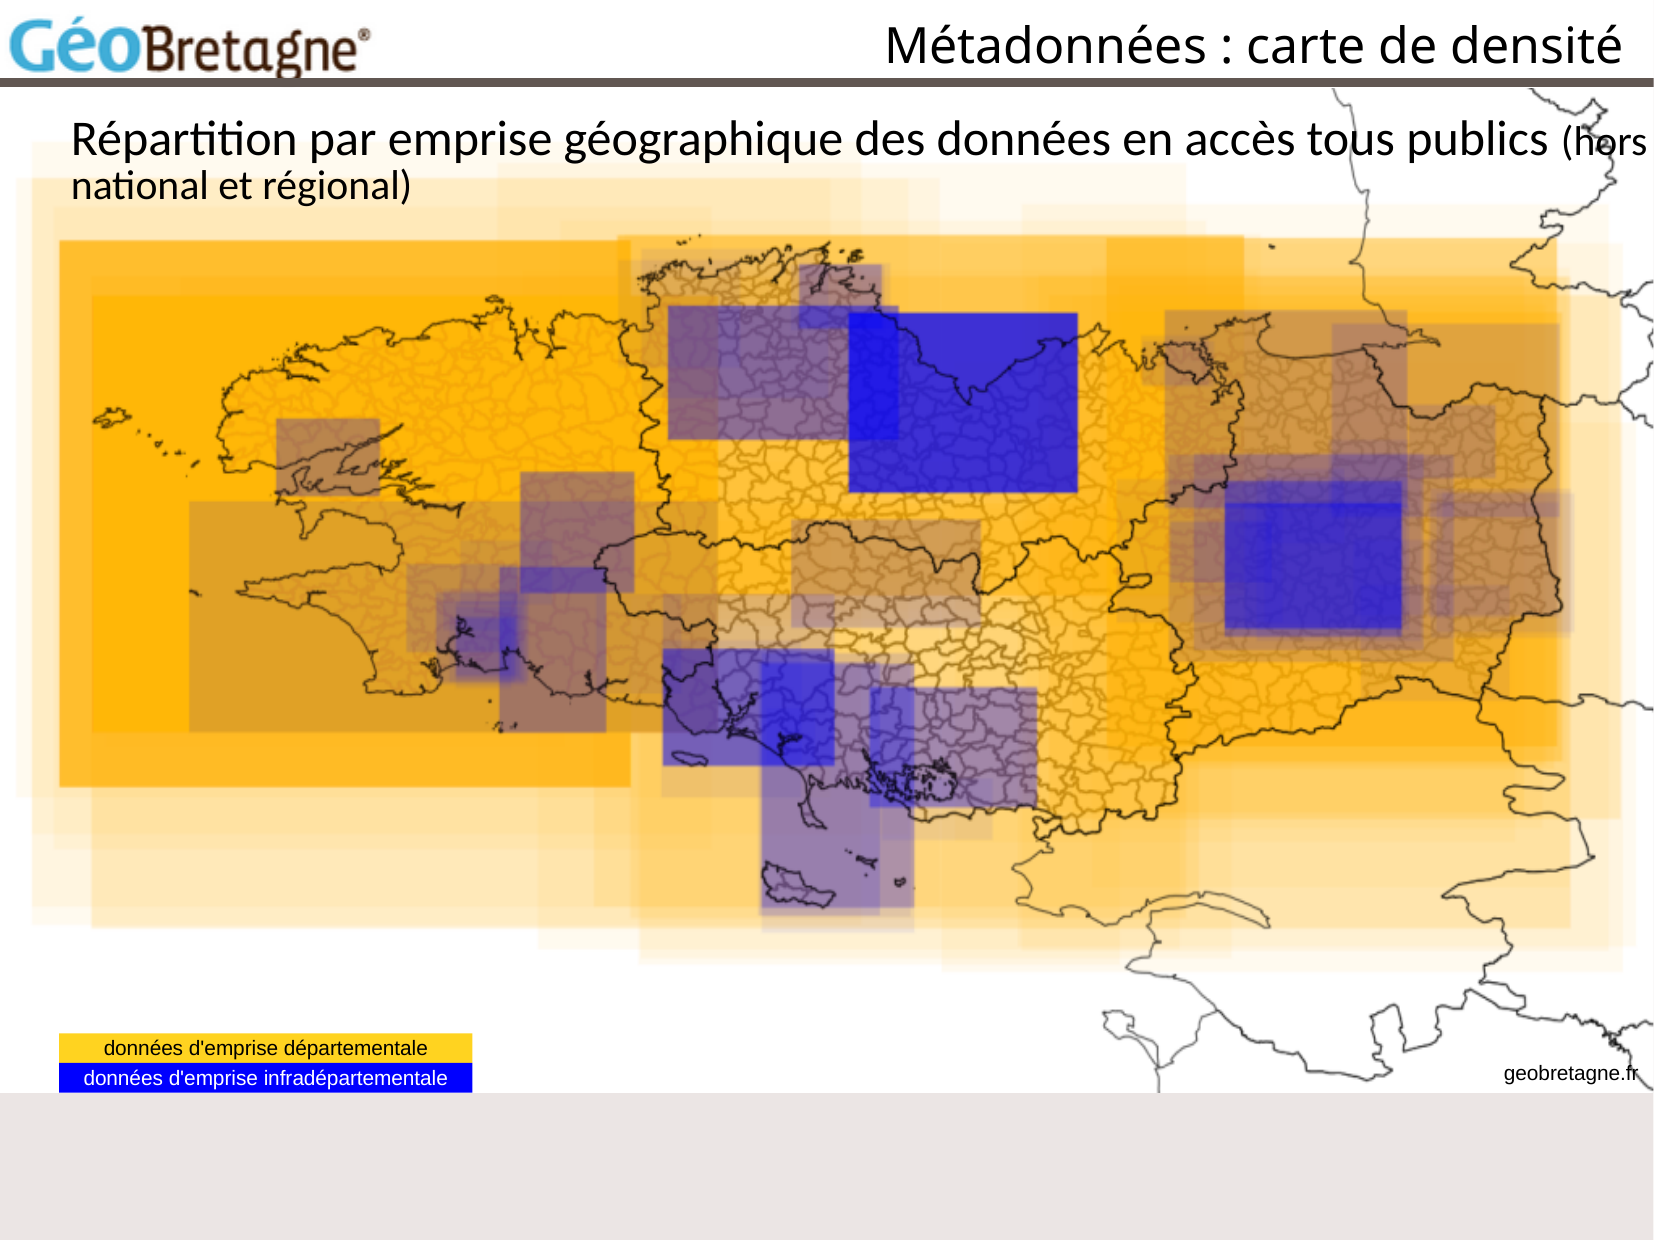

Métadonnées : carte de densité
# Répartition par emprise géographique des données en accès tous publics (hors national et régional)
données d'emprise départementale
geobretagne.fr
données d'emprise infradépartementale